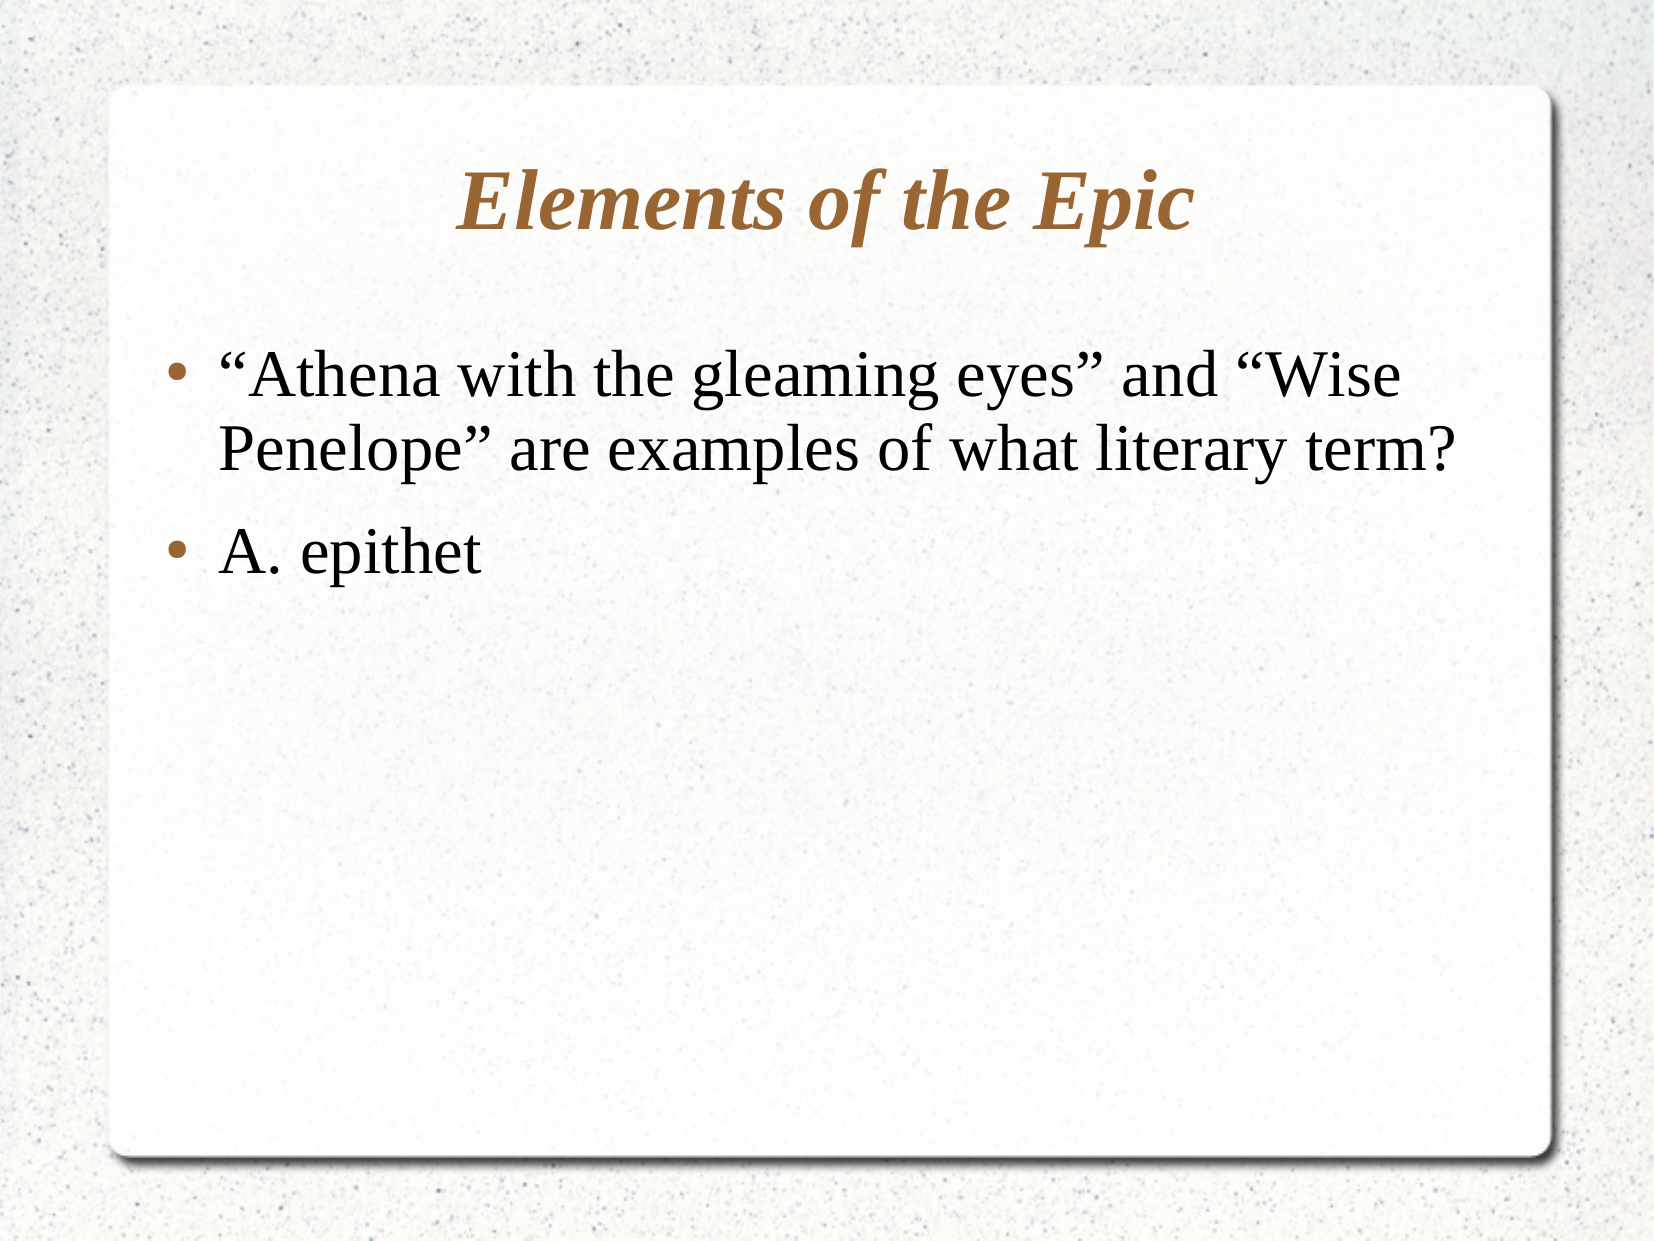

# Elements of the Epic
“Athena with the gleaming eyes” and “Wise Penelope” are examples of what literary term?
A. epithet